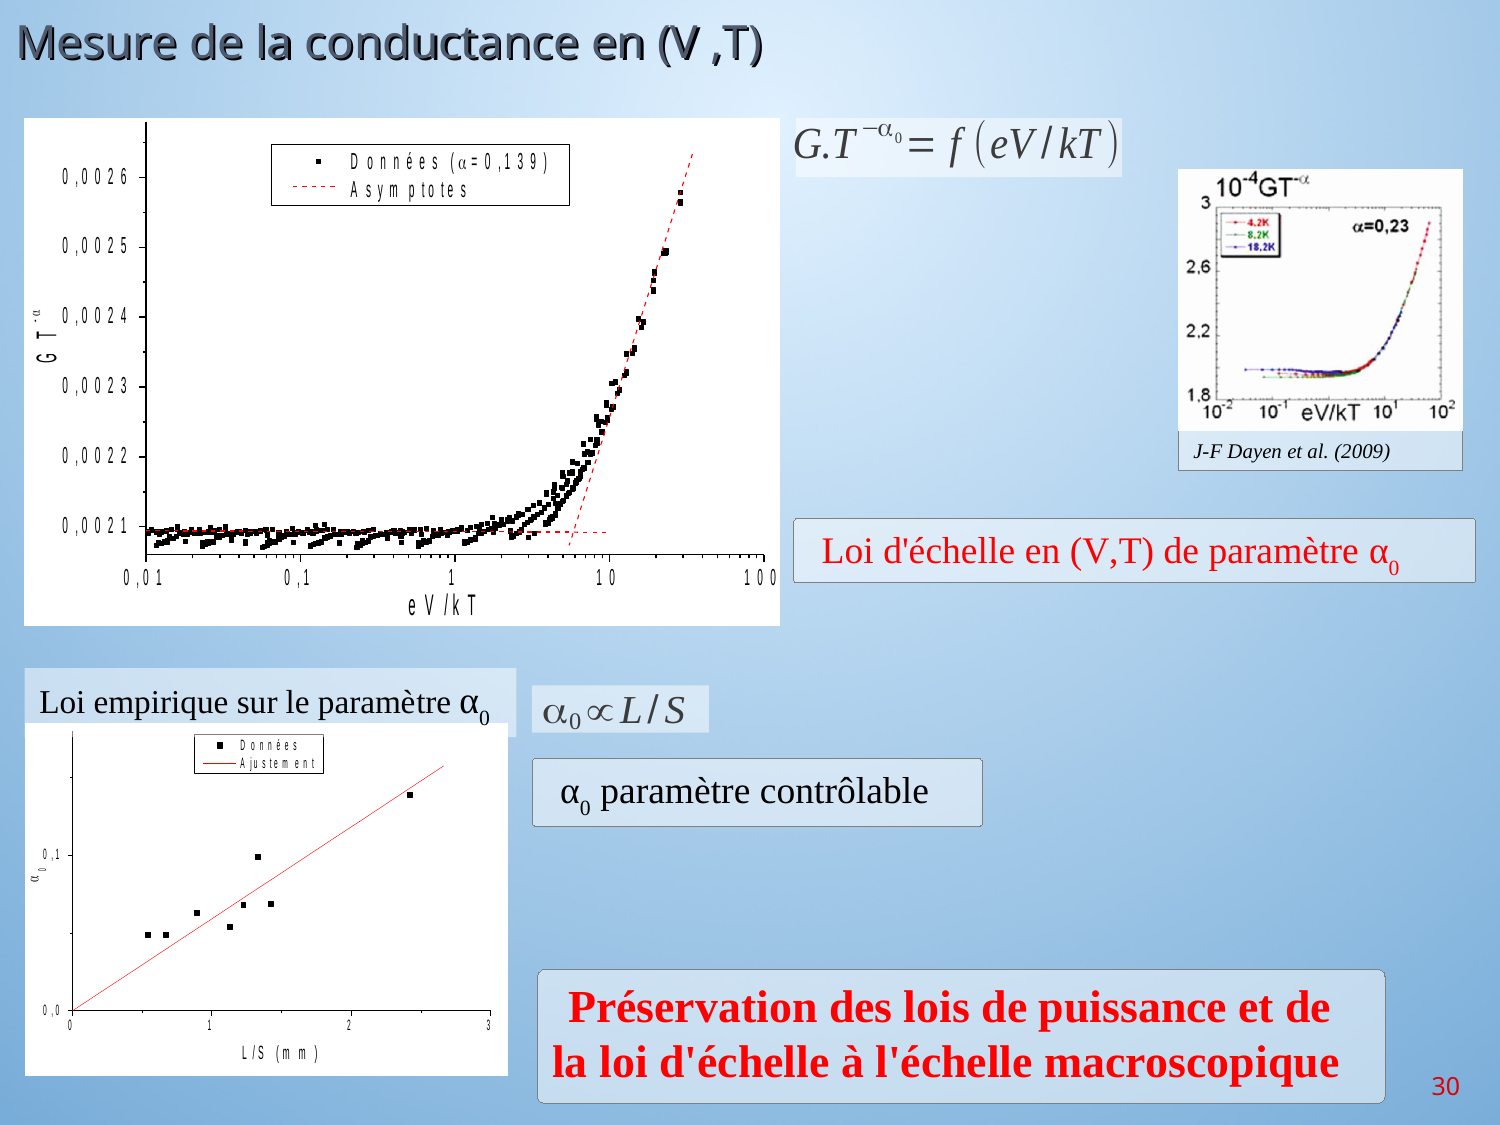

# Mesure de la conductance en (V ,T)
J-F Dayen et al. (2009)
Loi d'échelle en (V,T) de paramètre α0
Loi empirique sur le paramètre α0
α0 paramètre contrôlable
Préservation des lois de puissance et de la loi d'échelle à l'échelle macroscopique
Les lois de puissance mésoscopiques des nano-objets individuels sont préservées et dépendent du coefficient α0